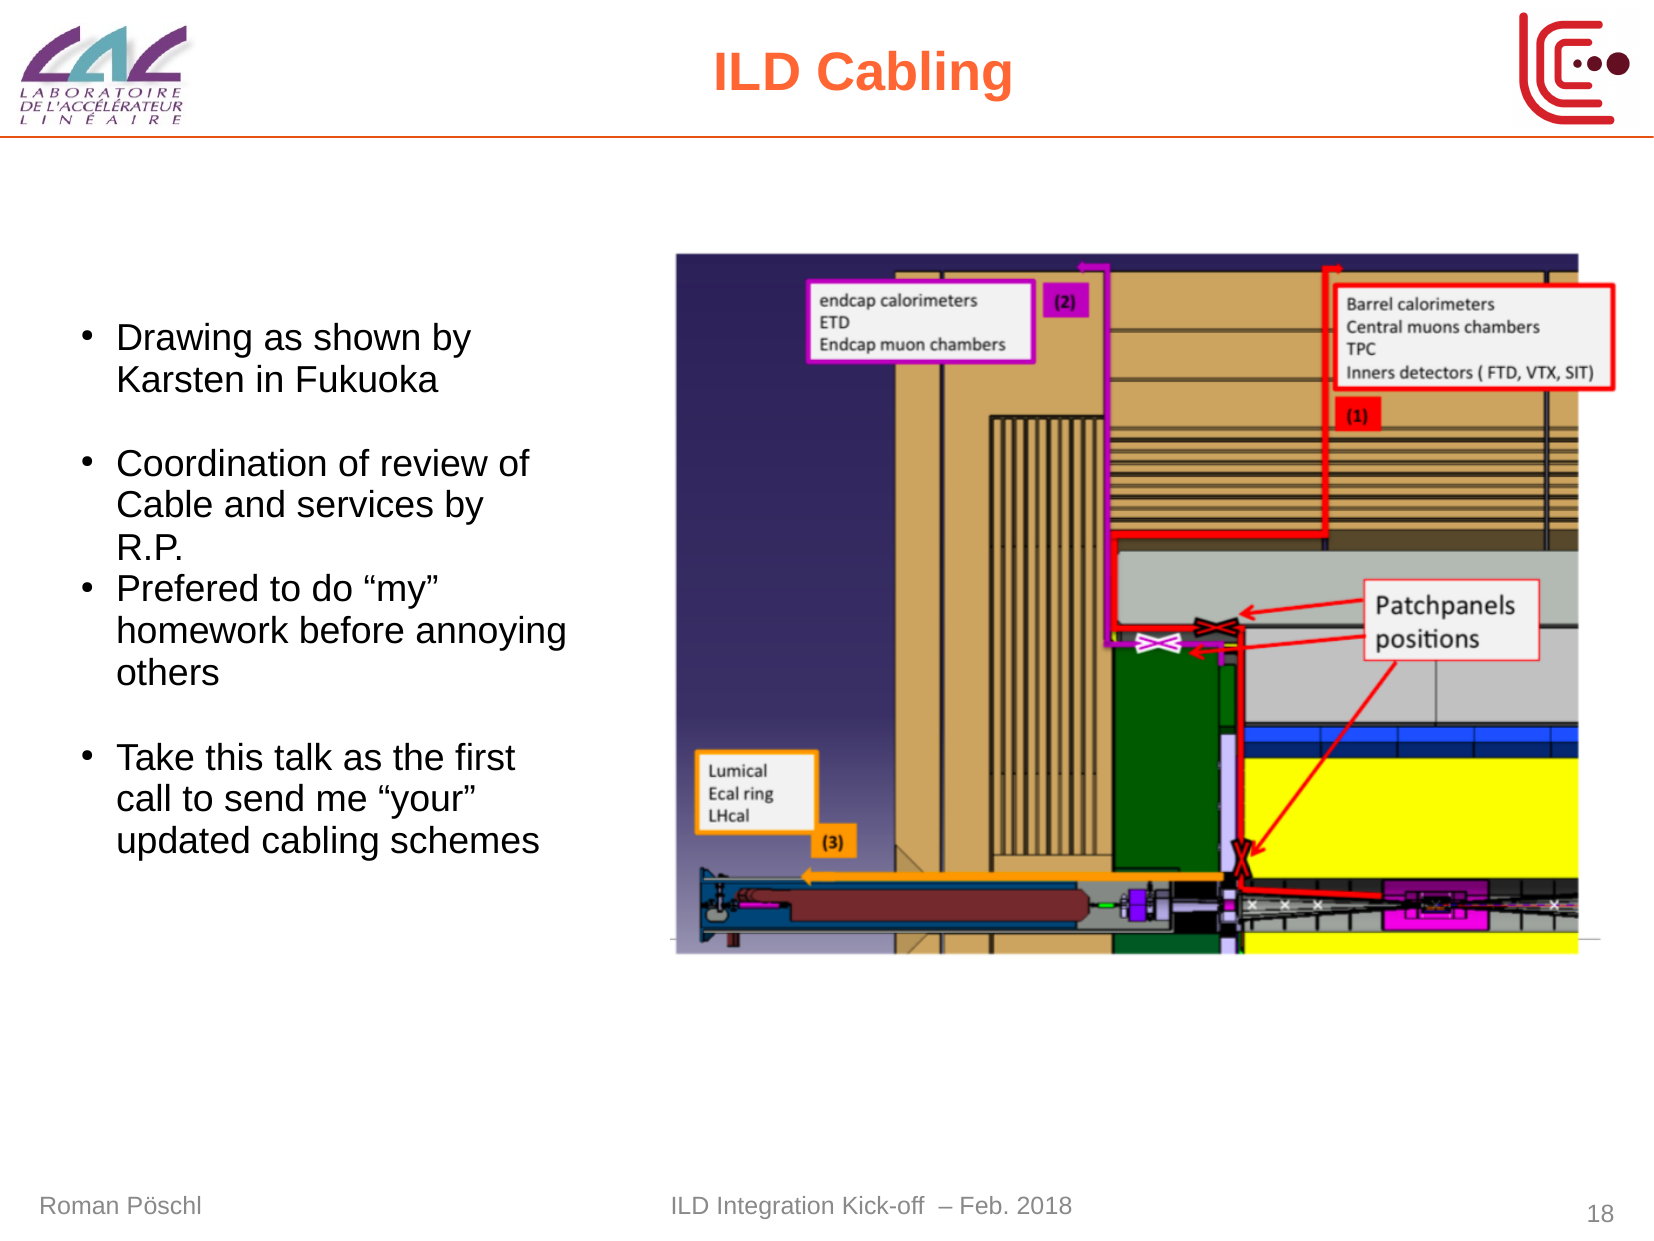

# ILD Cabling
Drawing as shown by
Karsten in Fukuoka
Coordination of review of
Cable and services by
R.P.
Prefered to do “my”
homework before annoying
others
Take this talk as the first
call to send me “your”
updated cabling schemes